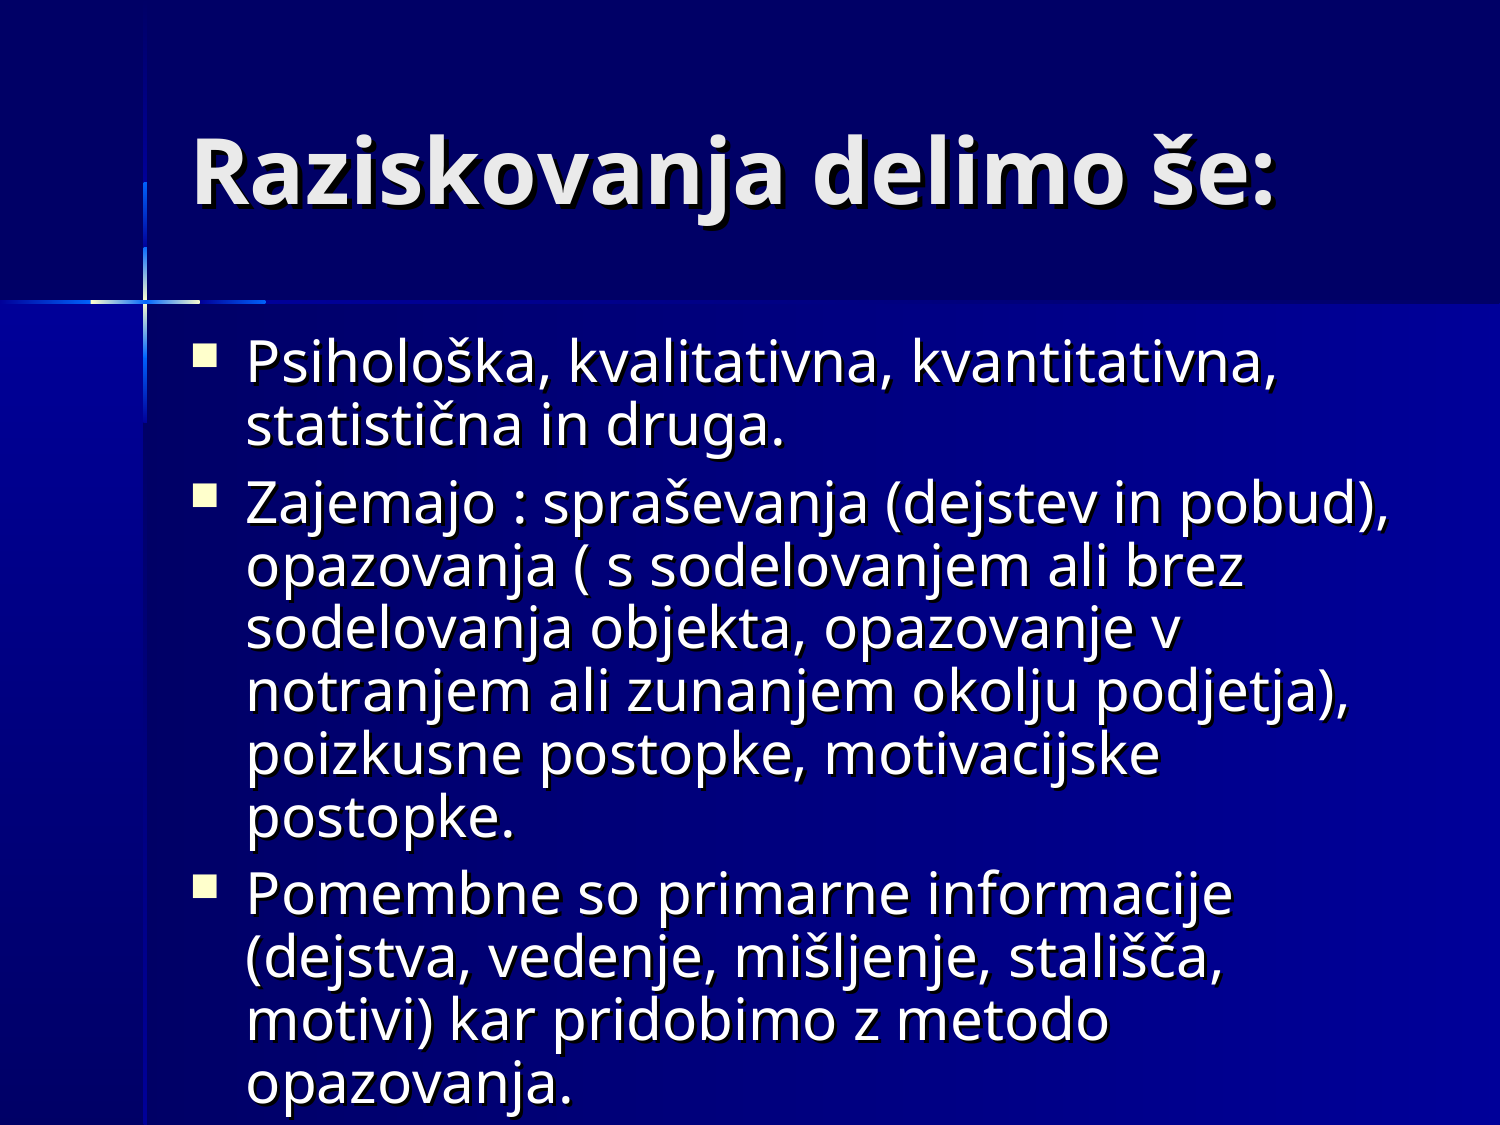

# Raziskovanja delimo še:
Psihološka, kvalitativna, kvantitativna, statistična in druga.
Zajemajo : spraševanja (dejstev in pobud), opazovanja ( s sodelovanjem ali brez sodelovanja objekta, opazovanje v notranjem ali zunanjem okolju podjetja), poizkusne postopke, motivacijske postopke.
Pomembne so primarne informacije (dejstva, vedenje, mišljenje, stališča, motivi) kar pridobimo z metodo opazovanja.